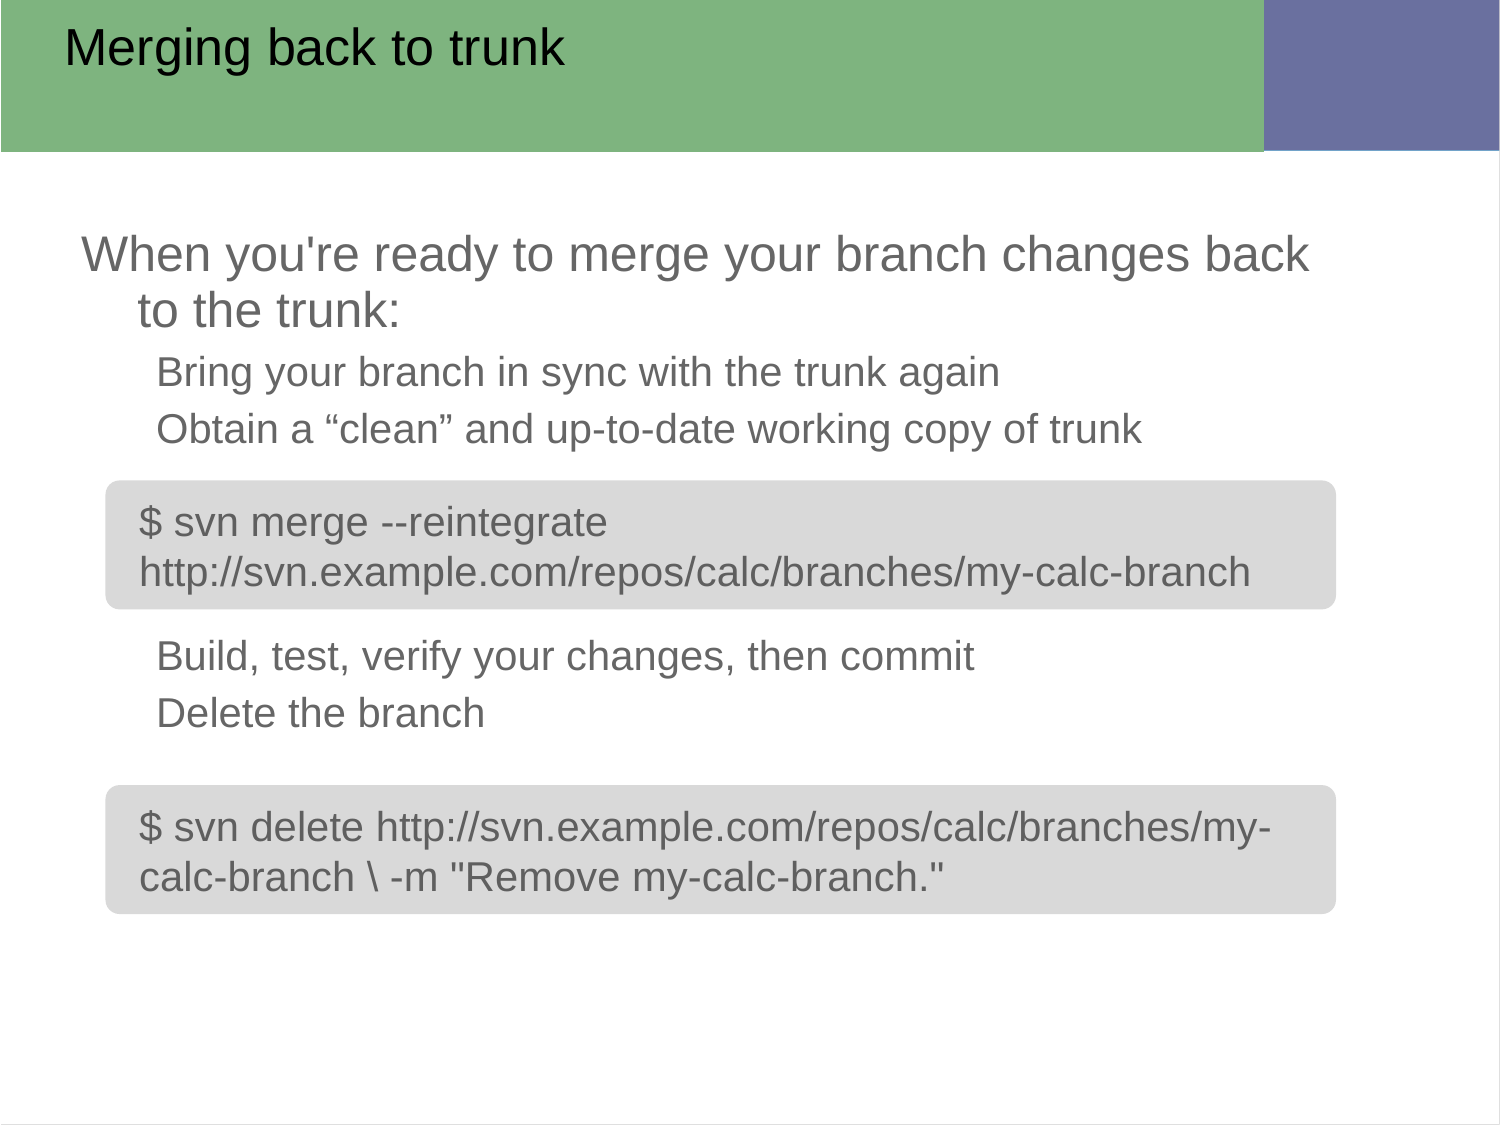

# Merging back to trunk
When you're ready to merge your branch changes back to the trunk:
Bring your branch in sync with the trunk again
Obtain a “clean” and up-to-date working copy of trunk
Build, test, verify your changes, then commit
Delete the branch
$ svn merge --reintegrate http://svn.example.com/repos/calc/branches/my-calc-branch
$ svn delete http://svn.example.com/repos/calc/branches/my-calc-branch \ -m "Remove my-calc-branch."